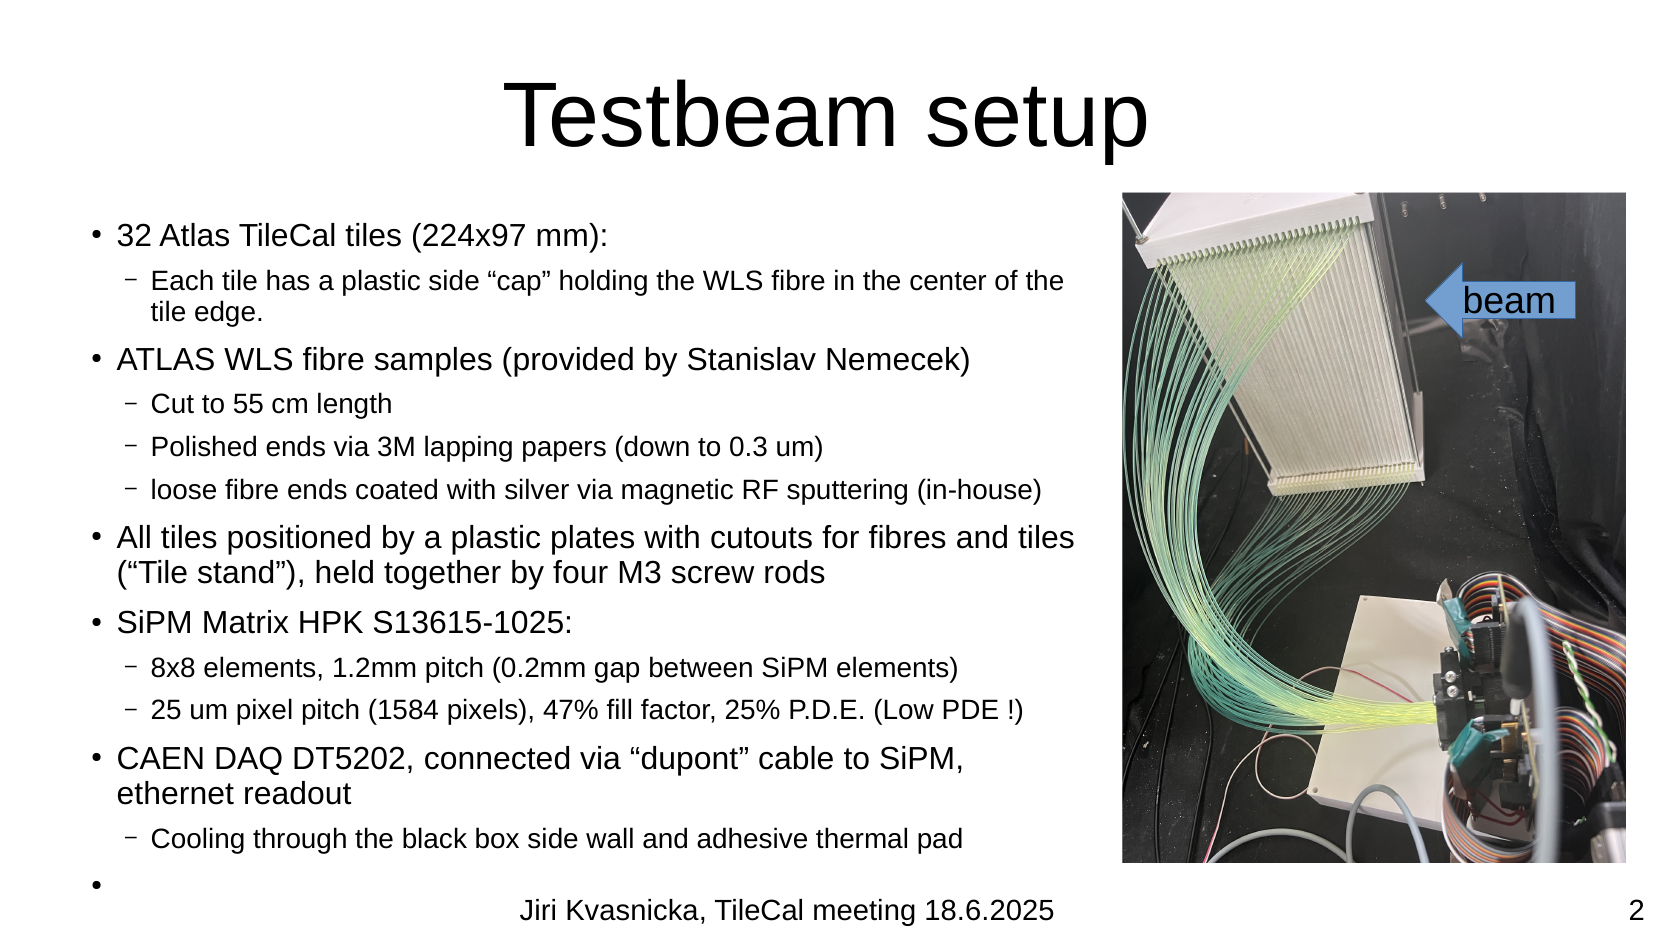

# Testbeam setup
32 Atlas TileCal tiles (224x97 mm):
Each tile has a plastic side “cap” holding the WLS fibre in the center of the tile edge.
ATLAS WLS fibre samples (provided by Stanislav Nemecek)
Cut to 55 cm length
Polished ends via 3M lapping papers (down to 0.3 um)
loose fibre ends coated with silver via magnetic RF sputtering (in-house)
All tiles positioned by a plastic plates with cutouts for fibres and tiles (“Tile stand”), held together by four M3 screw rods
SiPM Matrix HPK S13615-1025:
8x8 elements, 1.2mm pitch (0.2mm gap between SiPM elements)
25 um pixel pitch (1584 pixels), 47% fill factor, 25% P.D.E. (Low PDE !)
CAEN DAQ DT5202, connected via “dupont” cable to SiPM, ethernet readout
Cooling through the black box side wall and adhesive thermal pad
beam